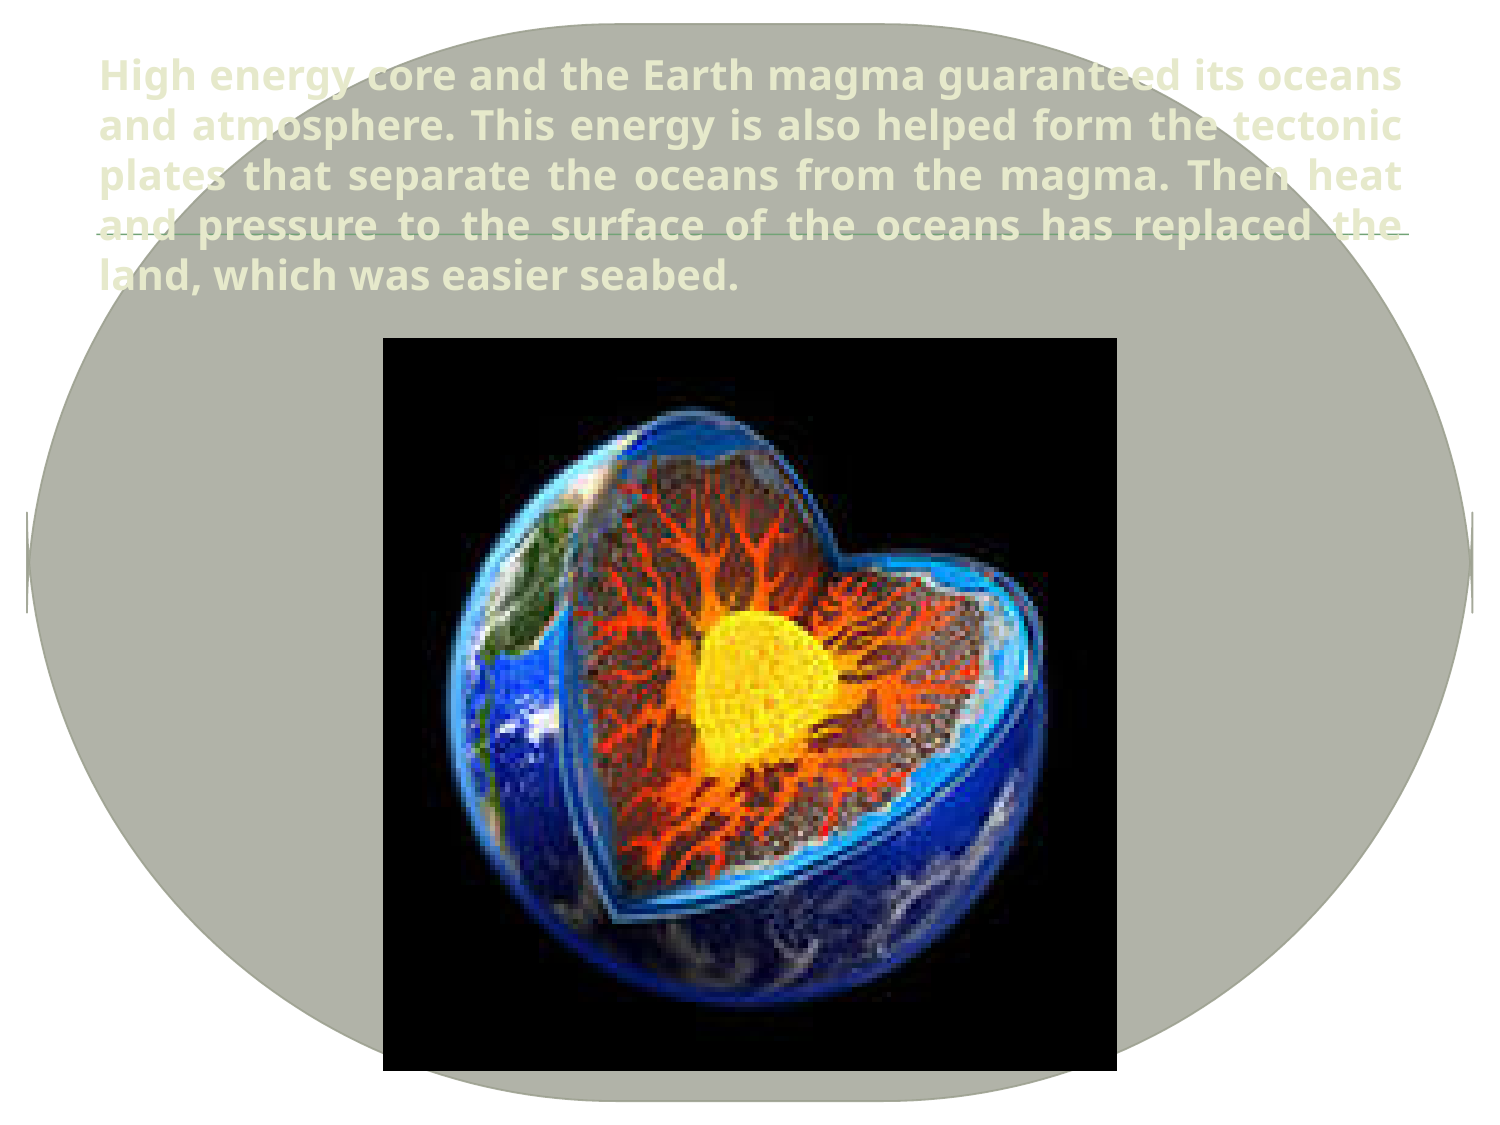

# High energy core and the Earth magma guaranteed its oceans and atmosphere. This energy is also helped form the tectonic plates that separate the oceans from the magma. Then heat and pressure to the surface of the oceans has replaced the land, which was easier seabed.